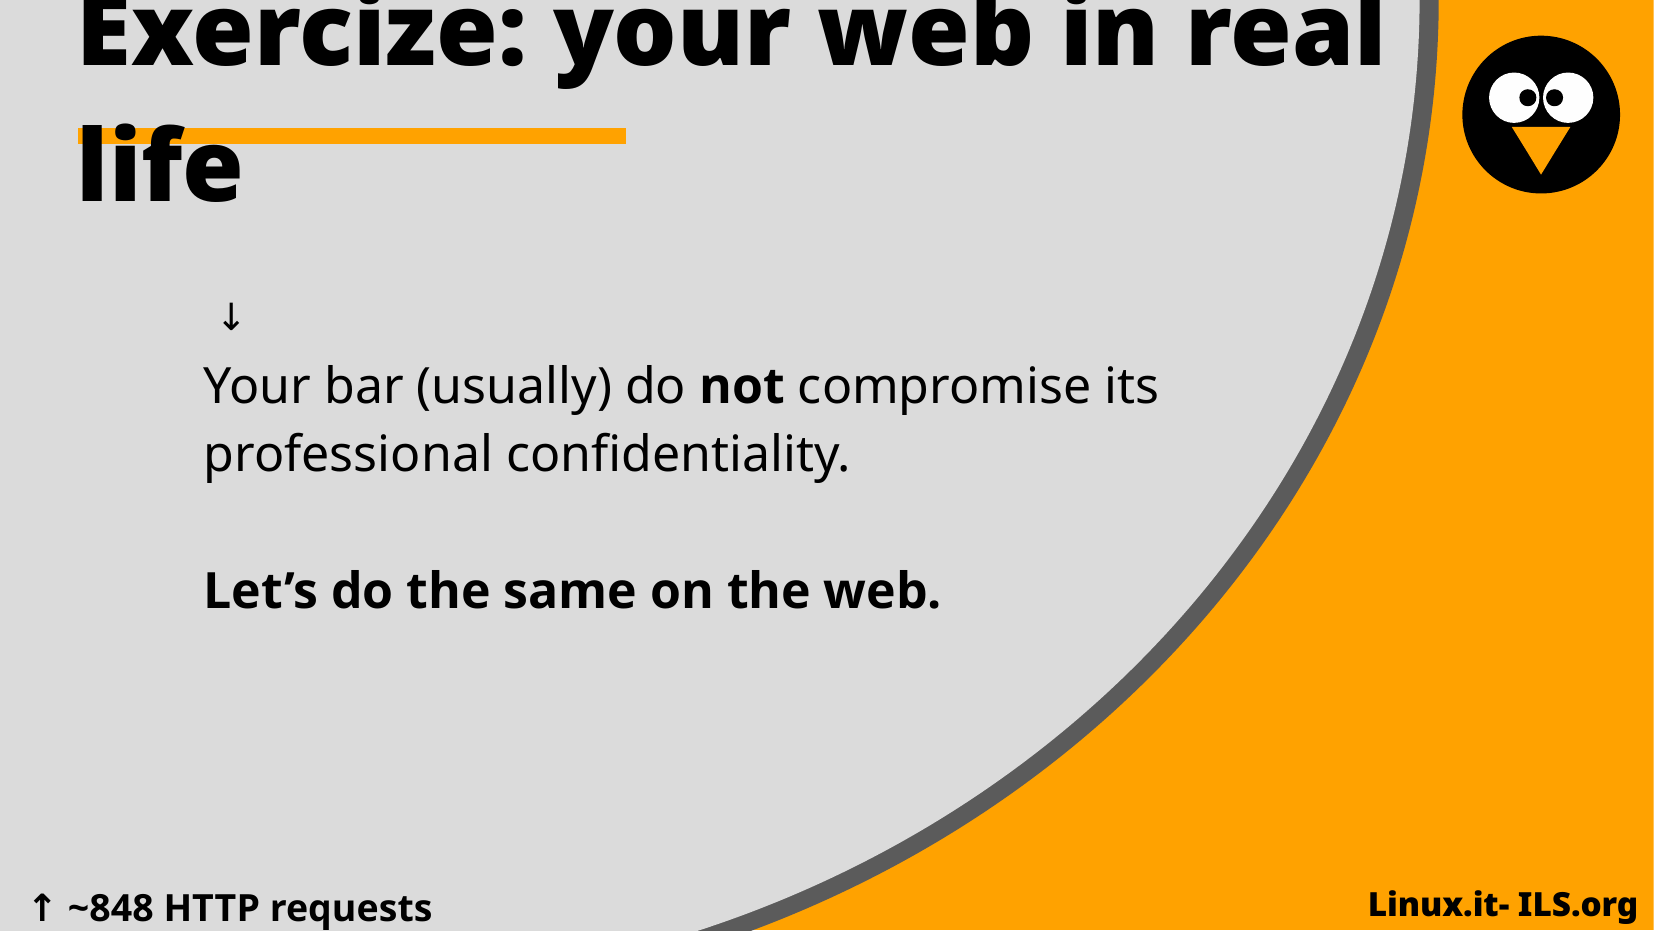

# Exercize: your web in real life
↓
Your bar (usually) do not compromise its professional confidentiality.
Let’s do the same on the web.
↑ ~848 HTTP requests
Linux.it- ILS.org